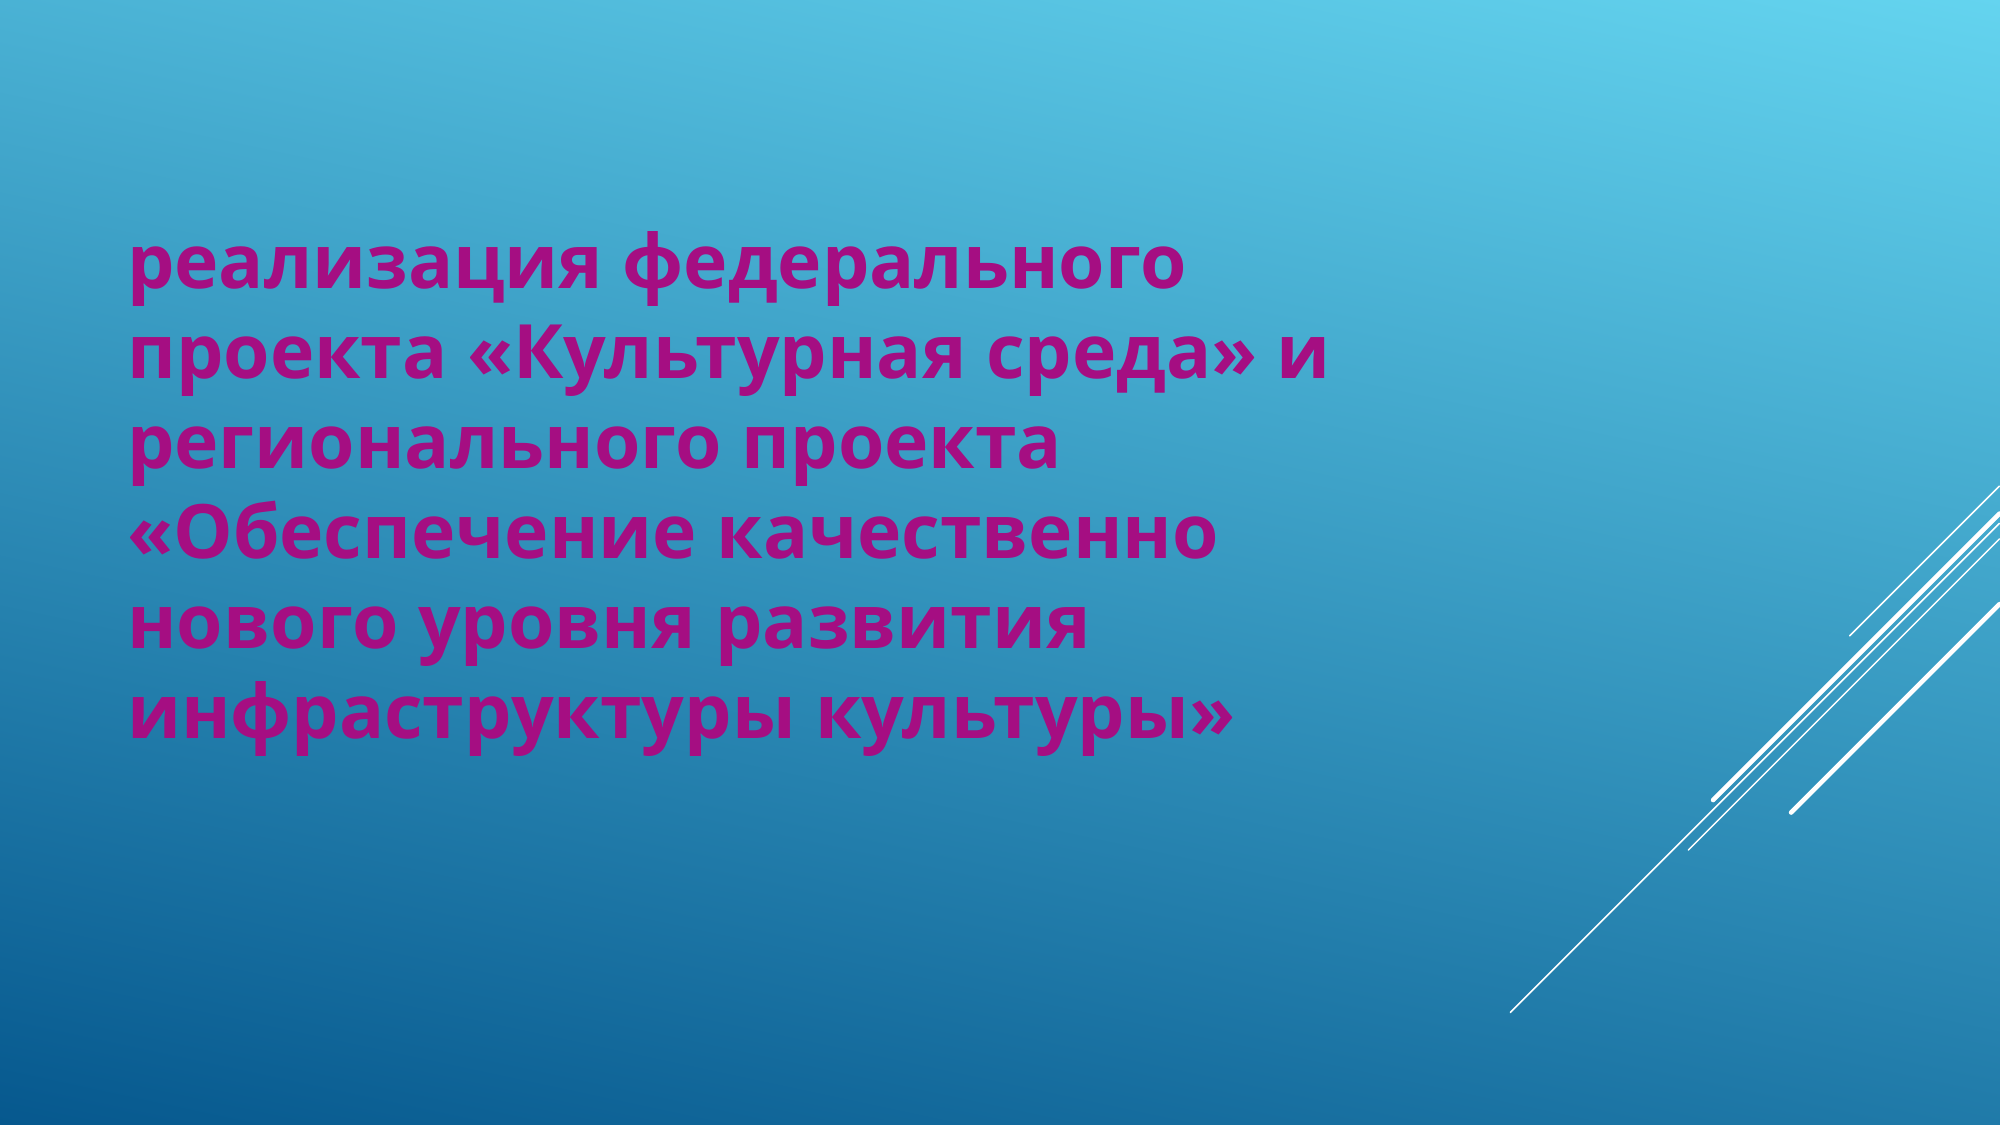

реализация федерального проекта «Культурная среда» и регионального проекта «Обеспечение качественно нового уровня развития инфраструктуры культуры»
#